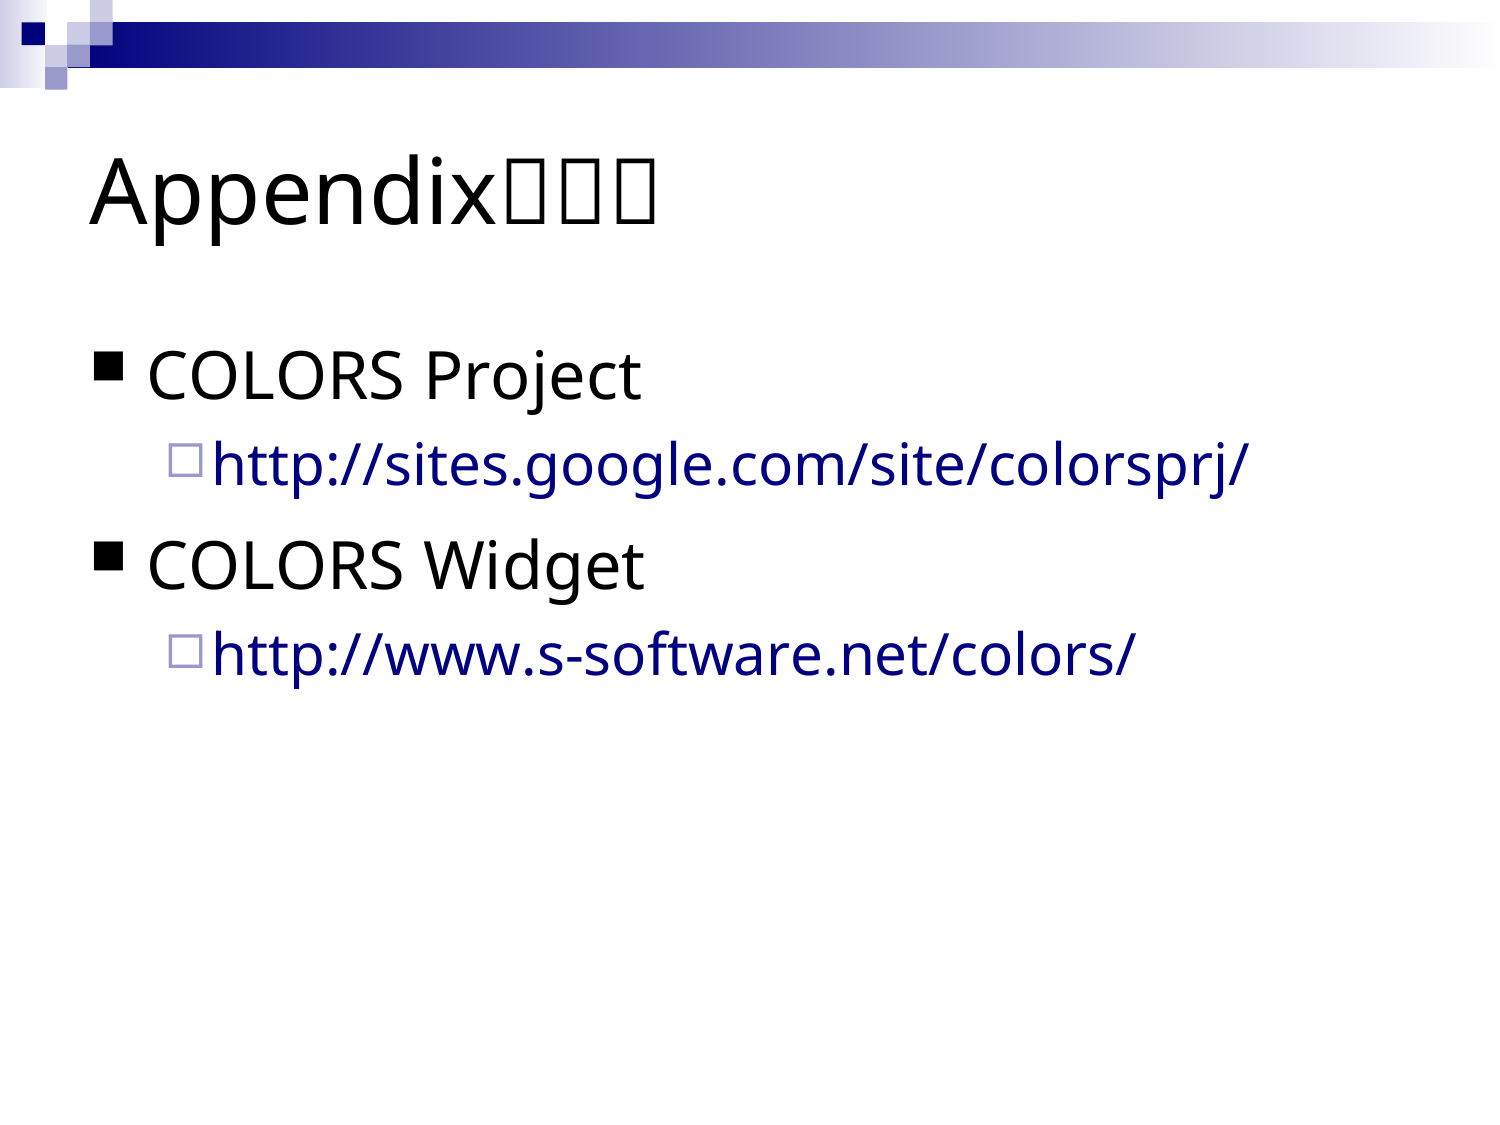

# Appendix（１）
COLORS Project
http://sites.google.com/site/colorsprj/
COLORS Widget
http://www.s-software.net/colors/